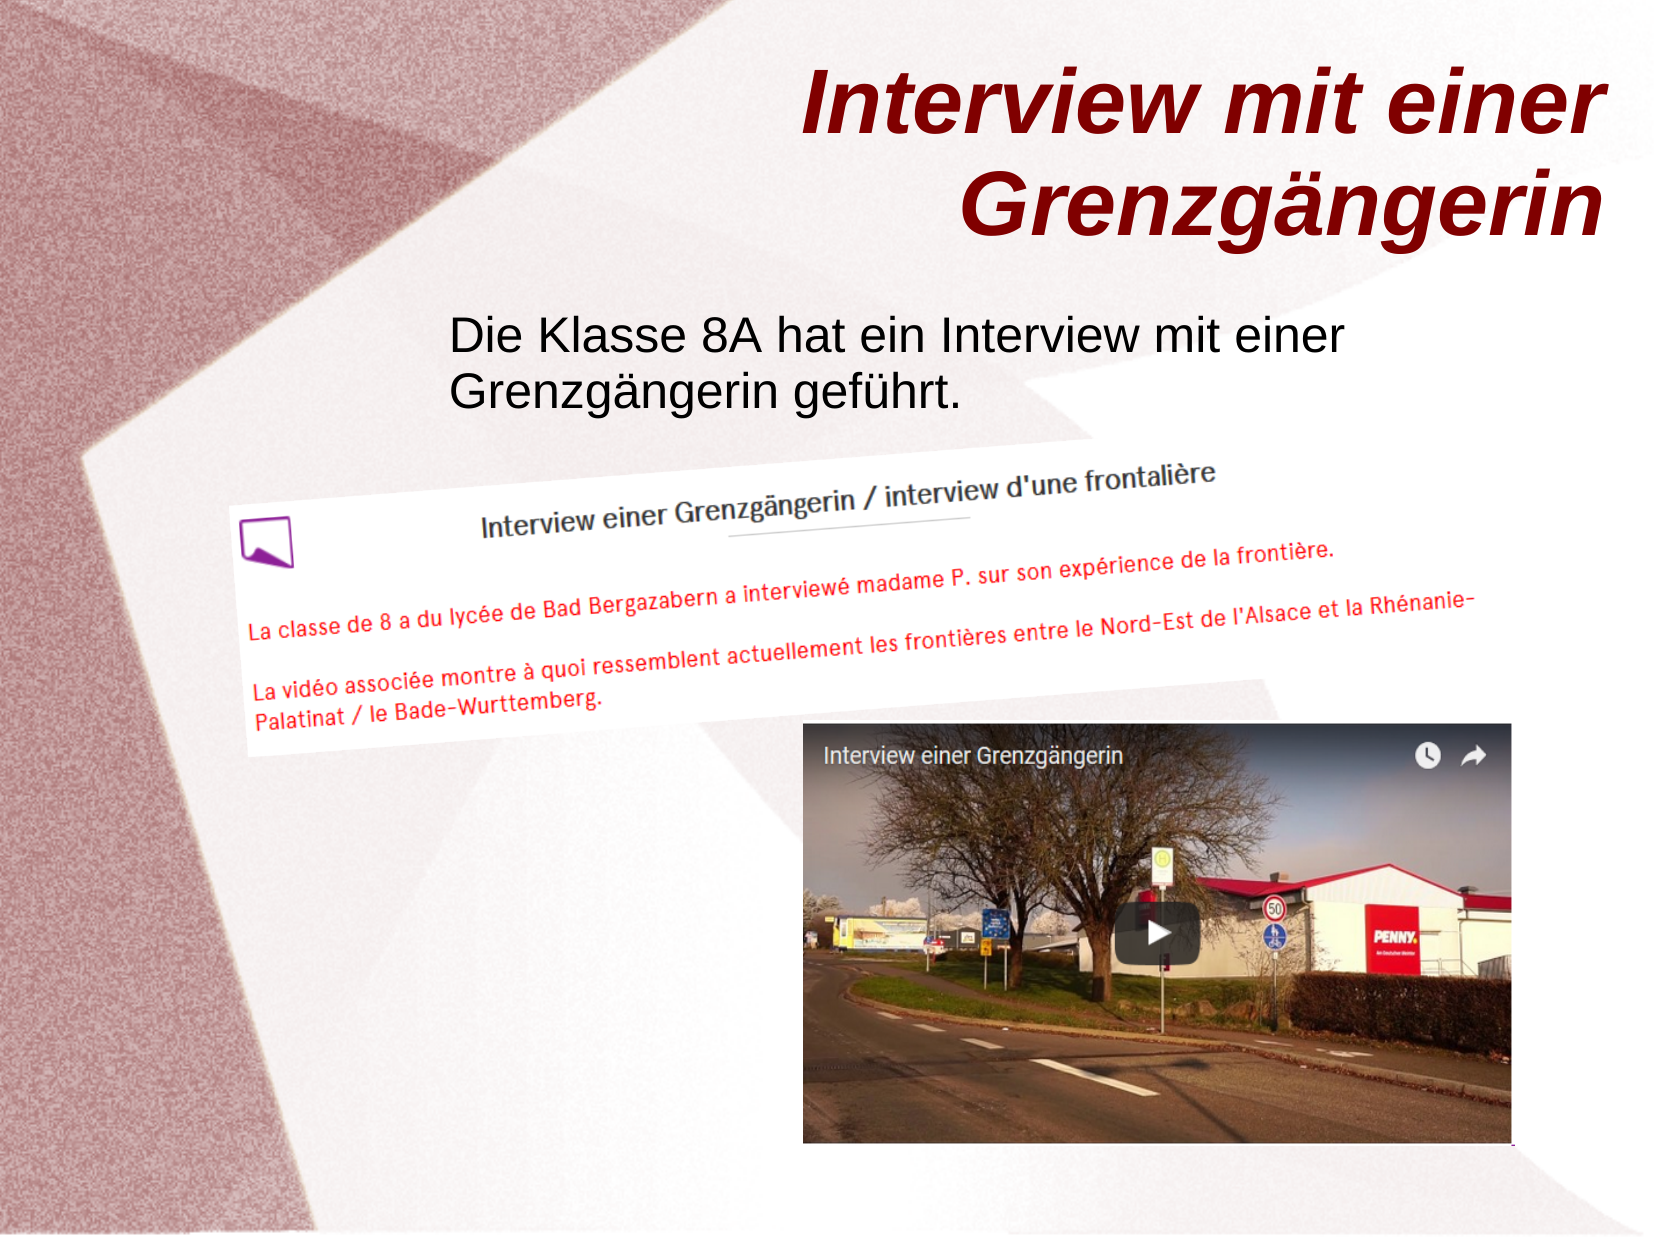

# Interview mit einer Grenzgängerin
Die Klasse 8A hat ein Interview mit einer Grenzgängerin geführt.